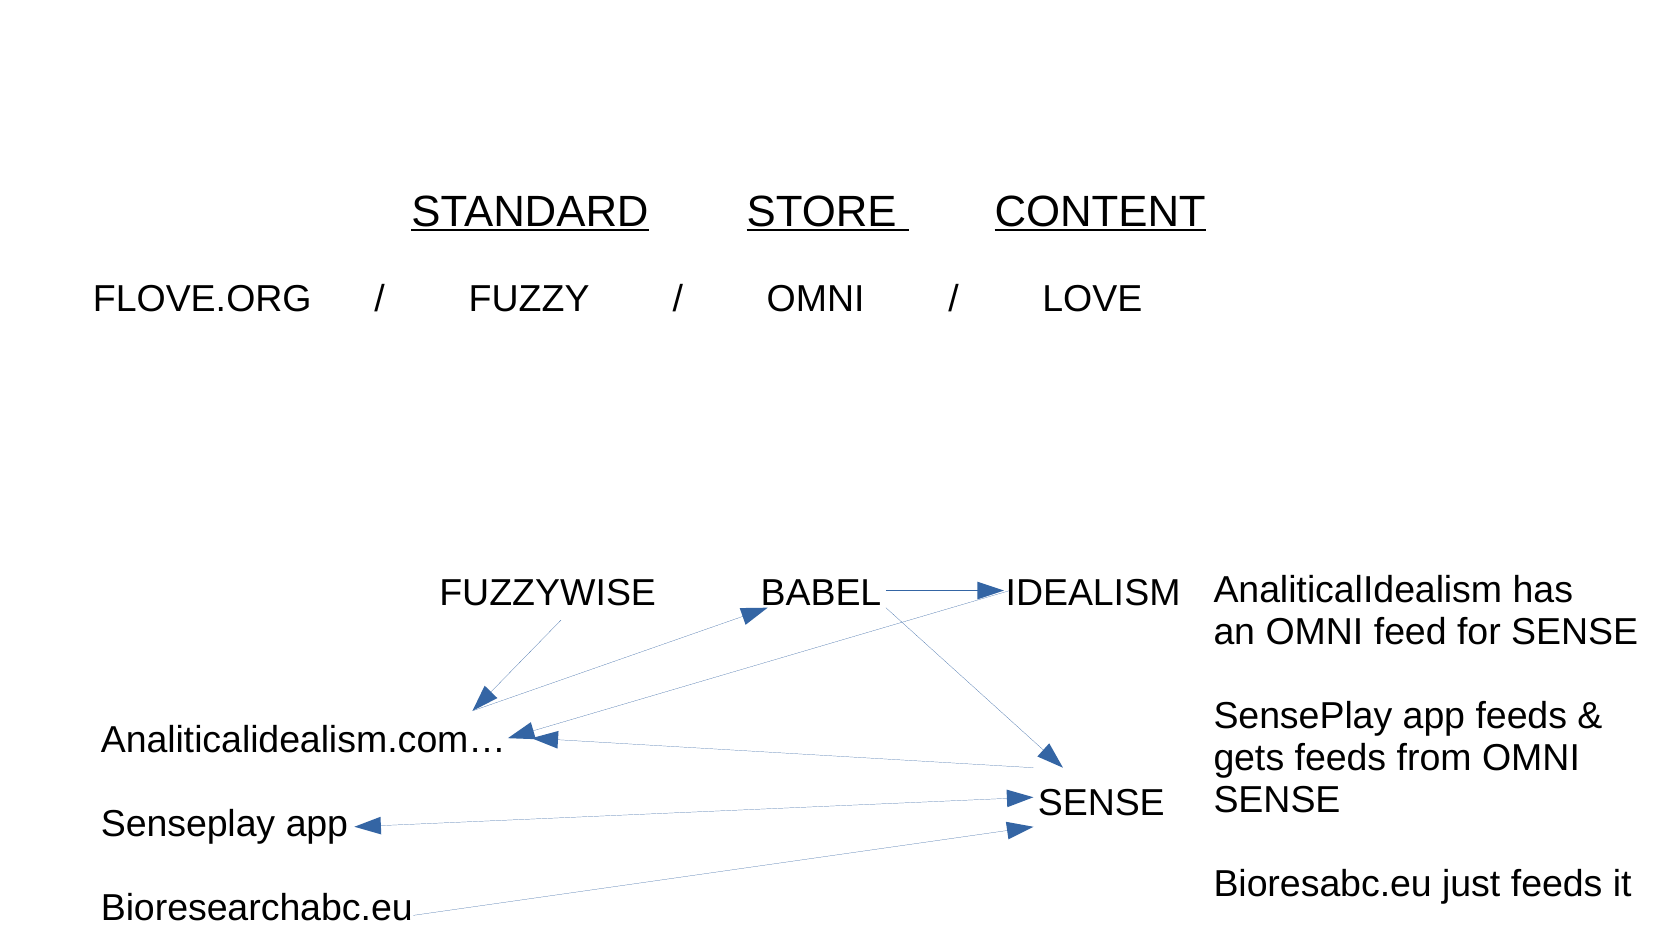

STANDARD STORE CONTENT
FLOVE.ORG / FUZZY / OMNI / LOVE
 FUZZYWISE BABEL IDEALISM
 SENSE
AnaliticalIdealism has
an OMNI feed for SENSE
SensePlay app feeds &
gets feeds from OMNI
SENSE
Bioresabc.eu just feeds it
Analiticalidealism.com…
Senseplay app
Bioresearchabc.eu